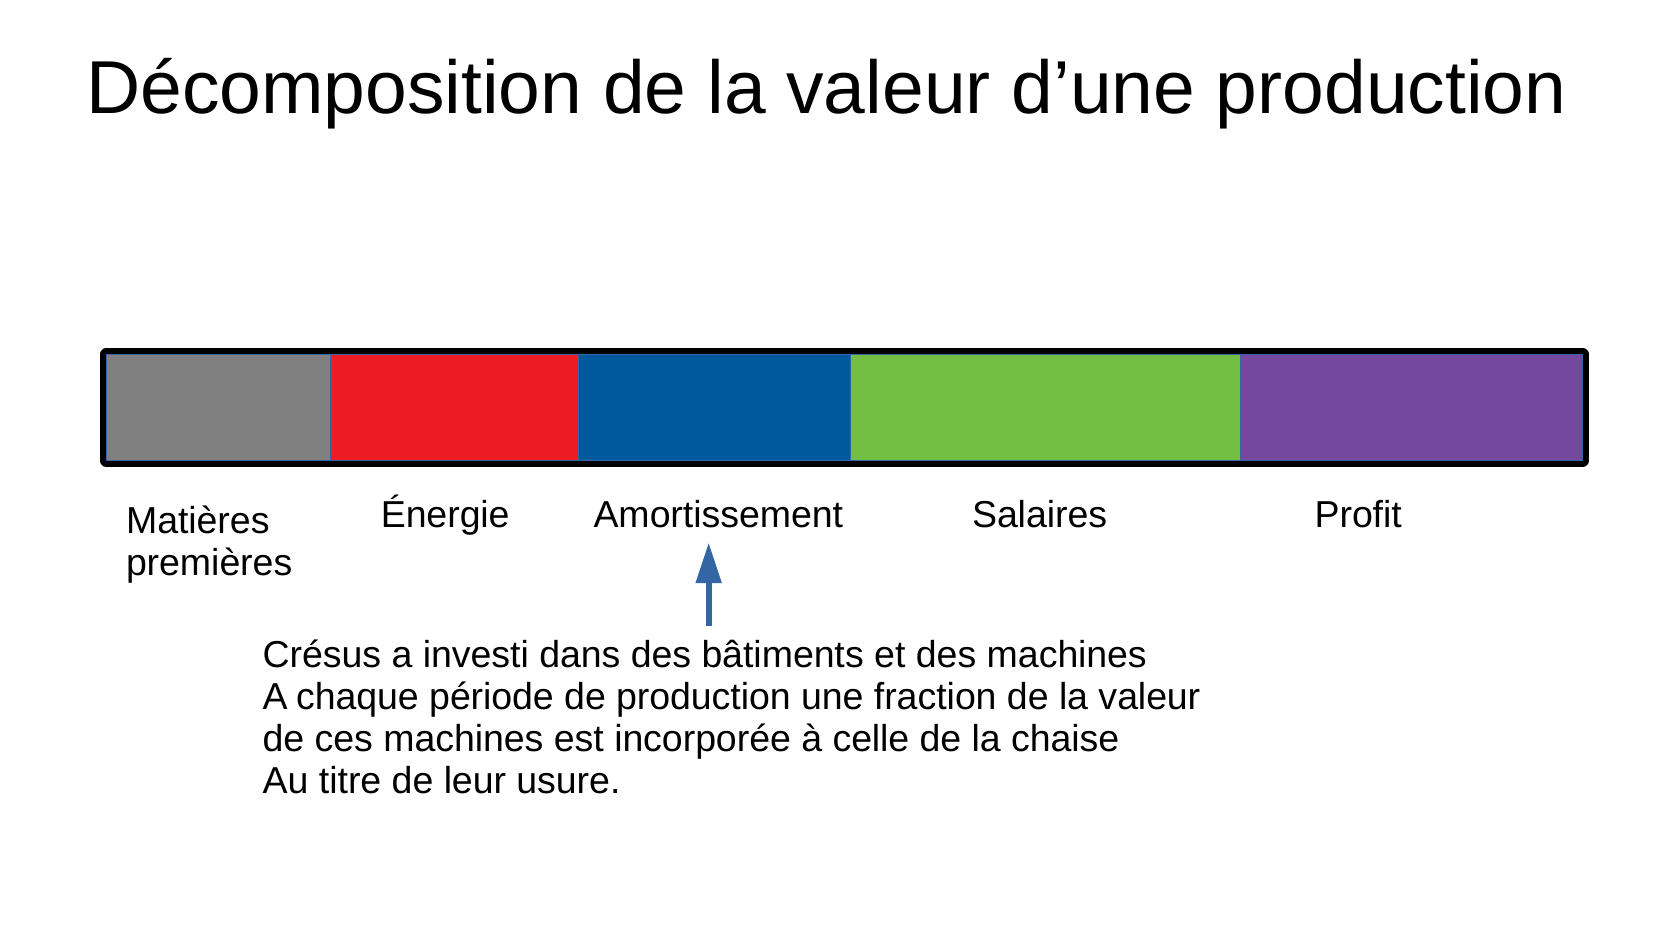

# Décomposition de la valeur d’une production
Énergie
Amortissement
Salaires
Profit
Matières
premières
Crésus a investi dans des bâtiments et des machines
A chaque période de production une fraction de la valeur
de ces machines est incorporée à celle de la chaise
Au titre de leur usure.